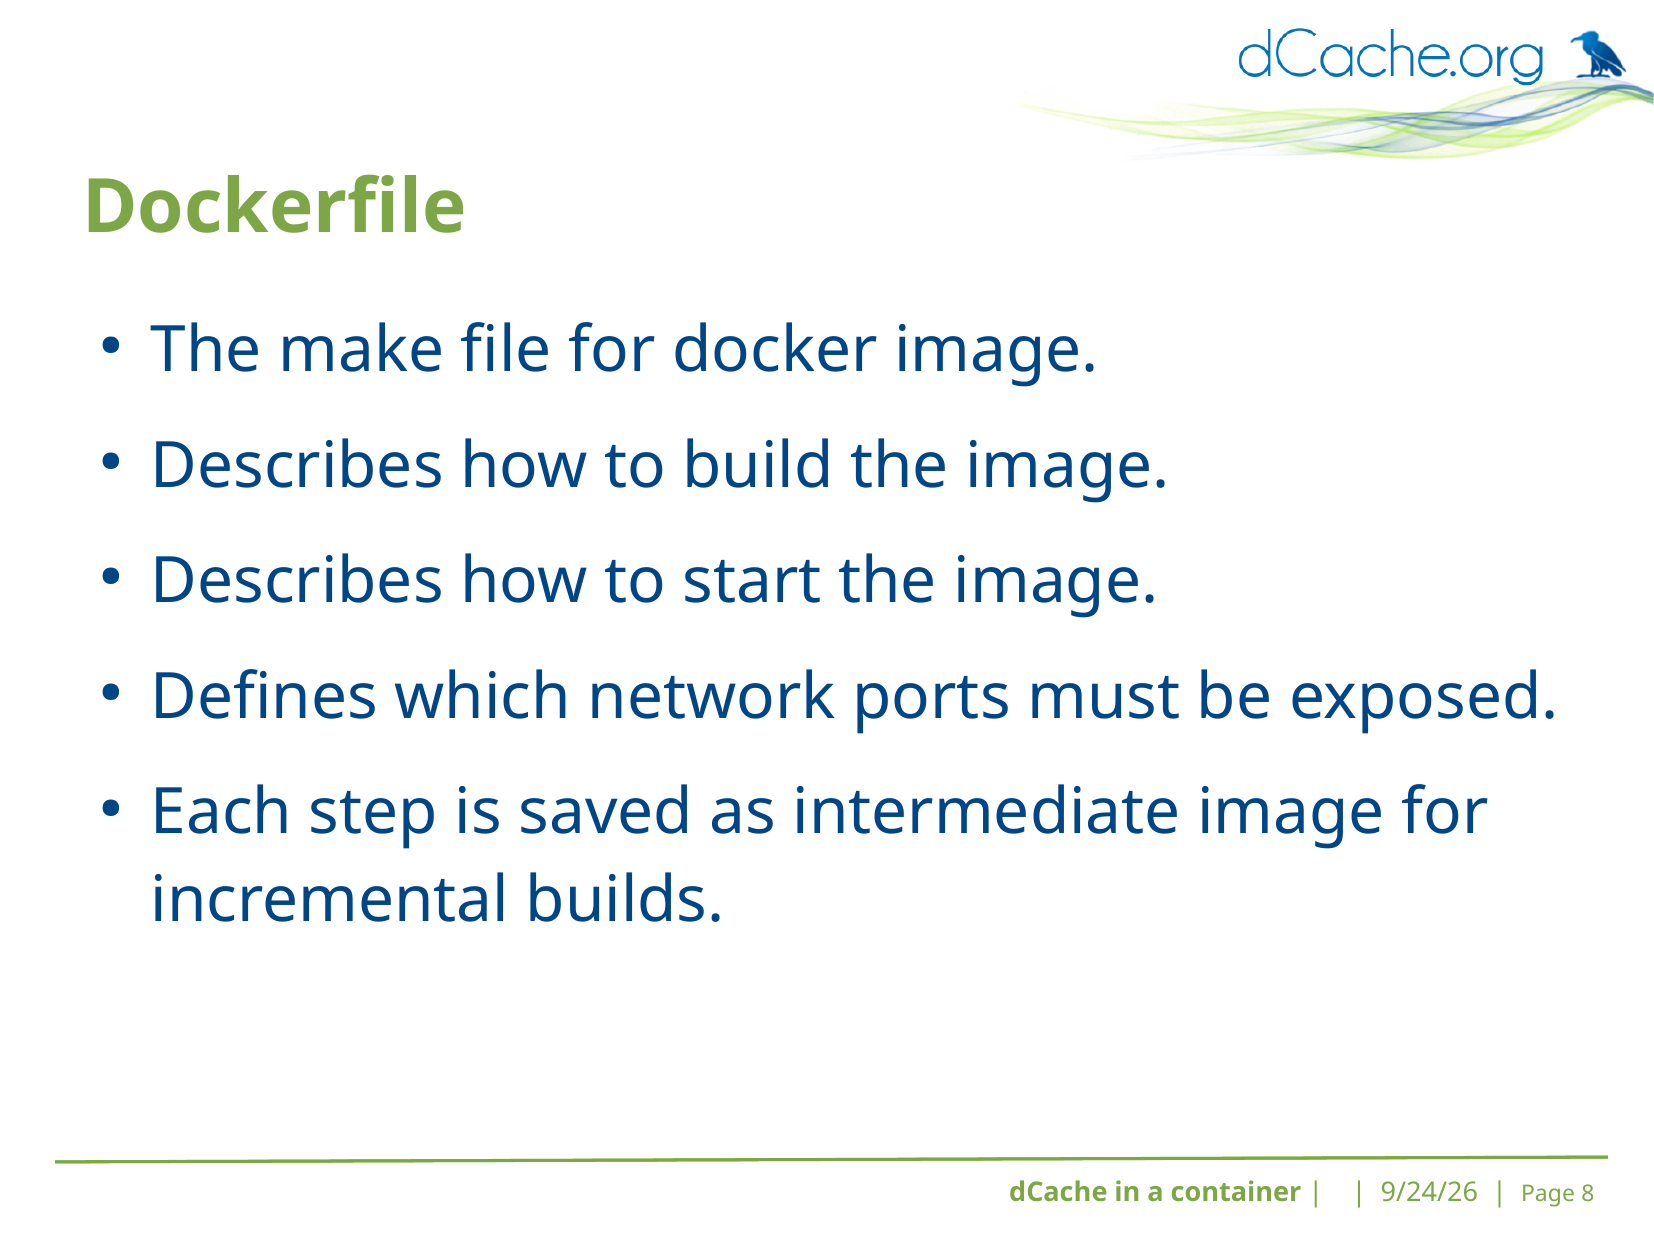

# Dockerfile
The make file for docker image.
Describes how to build the image.
Describes how to start the image.
Defines which network ports must be exposed.
Each step is saved as intermediate image for incremental builds.
8